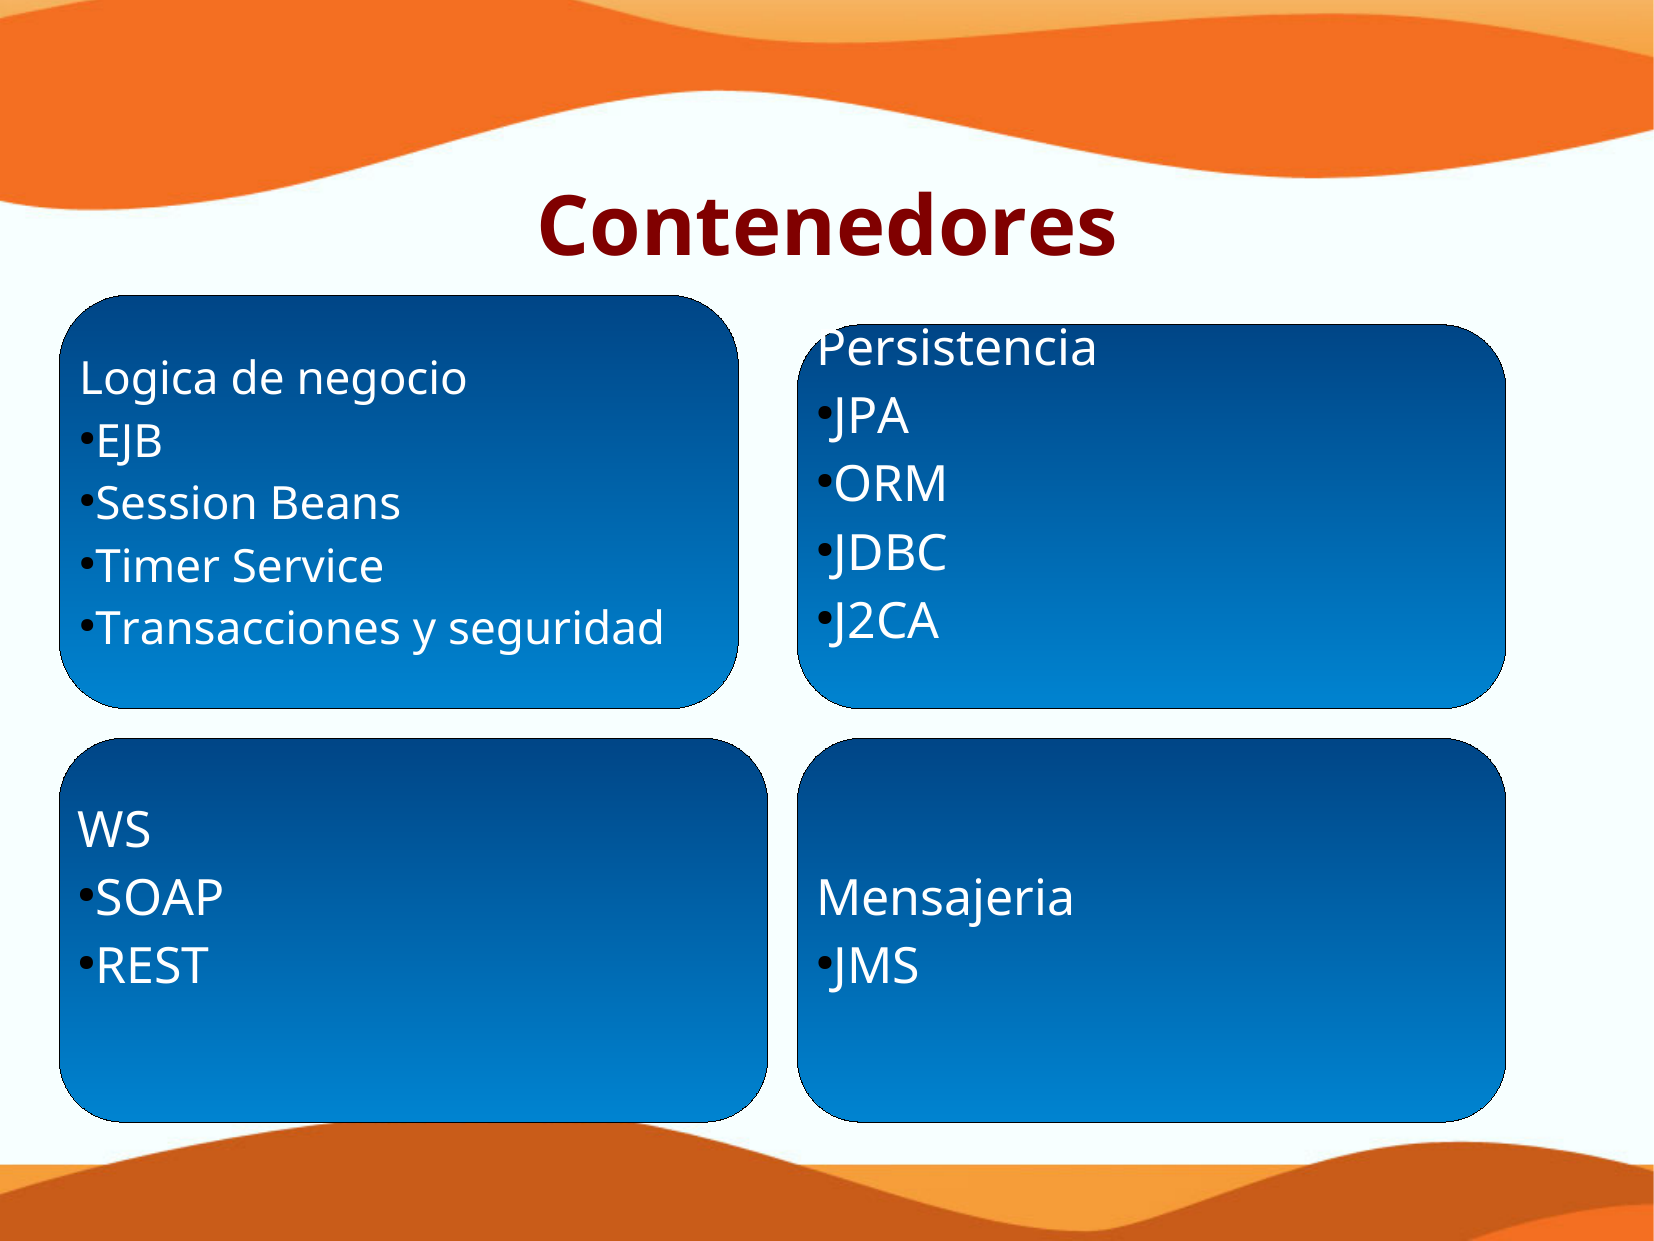

# Contenedores
Logica de negocio
EJB
Session Beans
Timer Service
Transacciones y seguridad
Persistencia
JPA
ORM
JDBC
J2CA
WS
SOAP
REST
Mensajeria
JMS